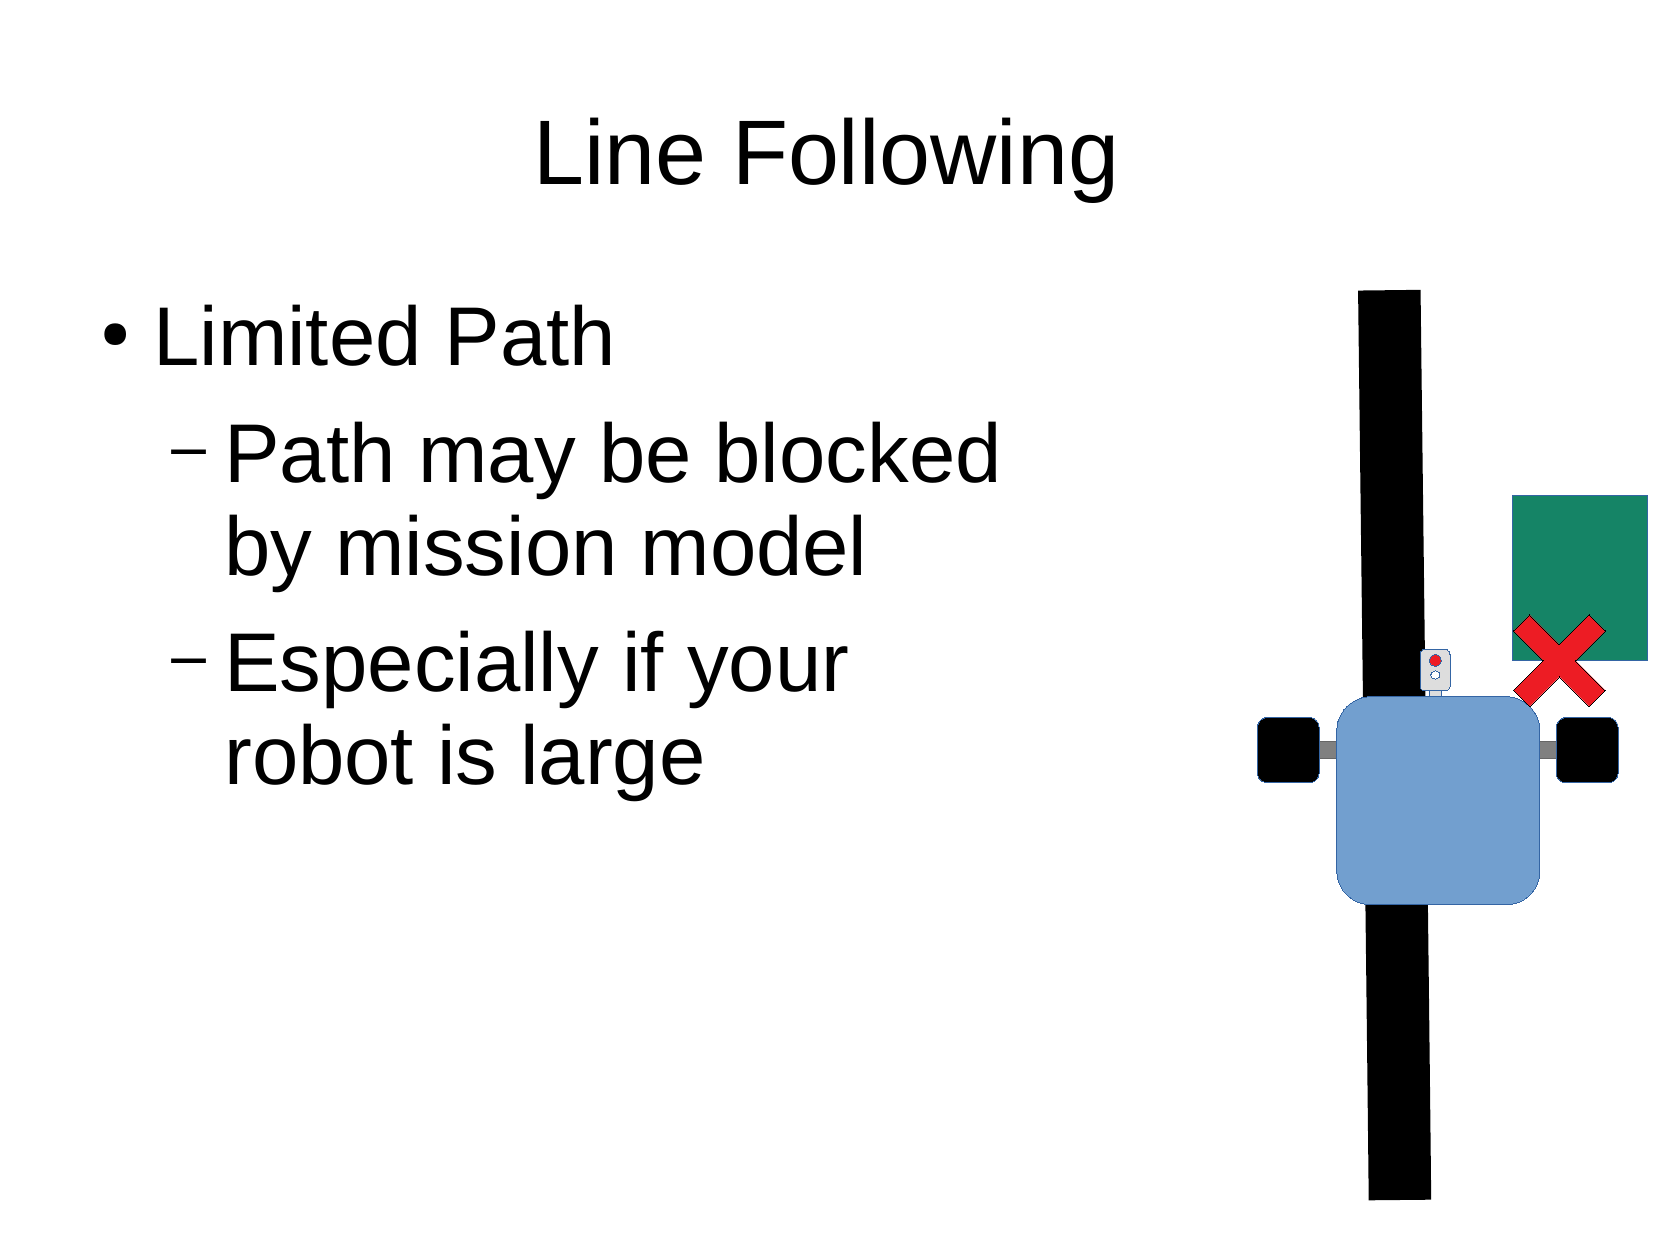

# Line Following
Limited Path
Path may be blocked by mission model
Especially if your robot is large